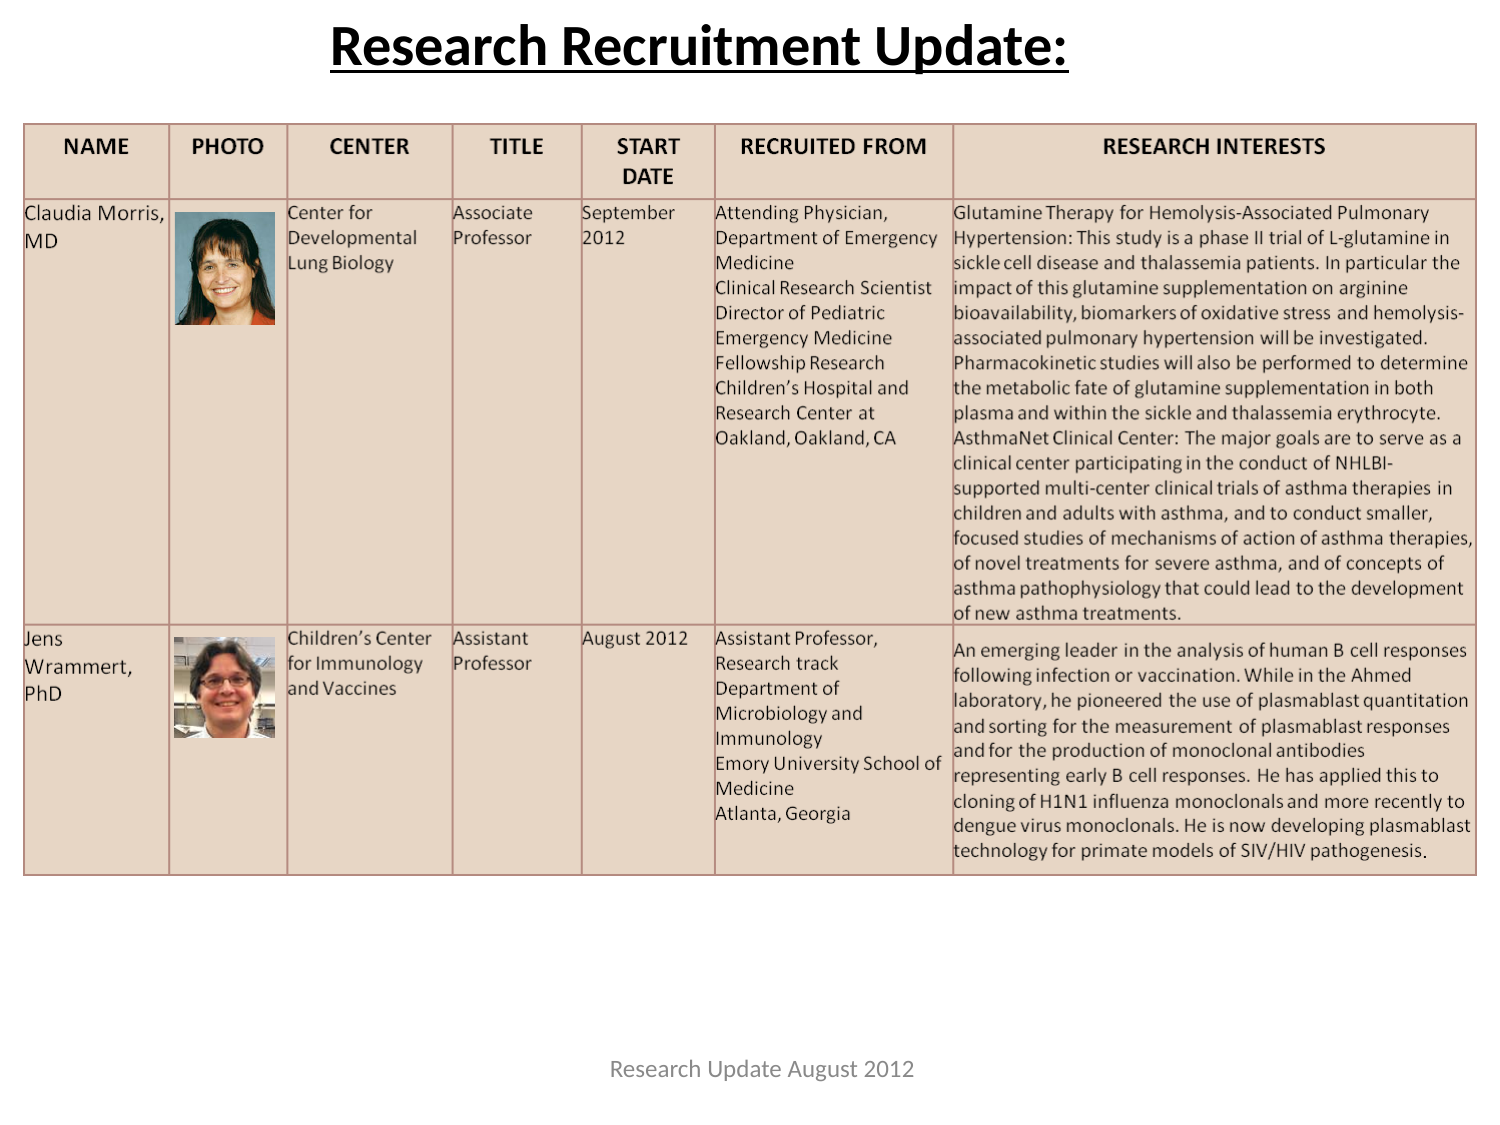

Research Recruitment Update:
Research Update August 2012